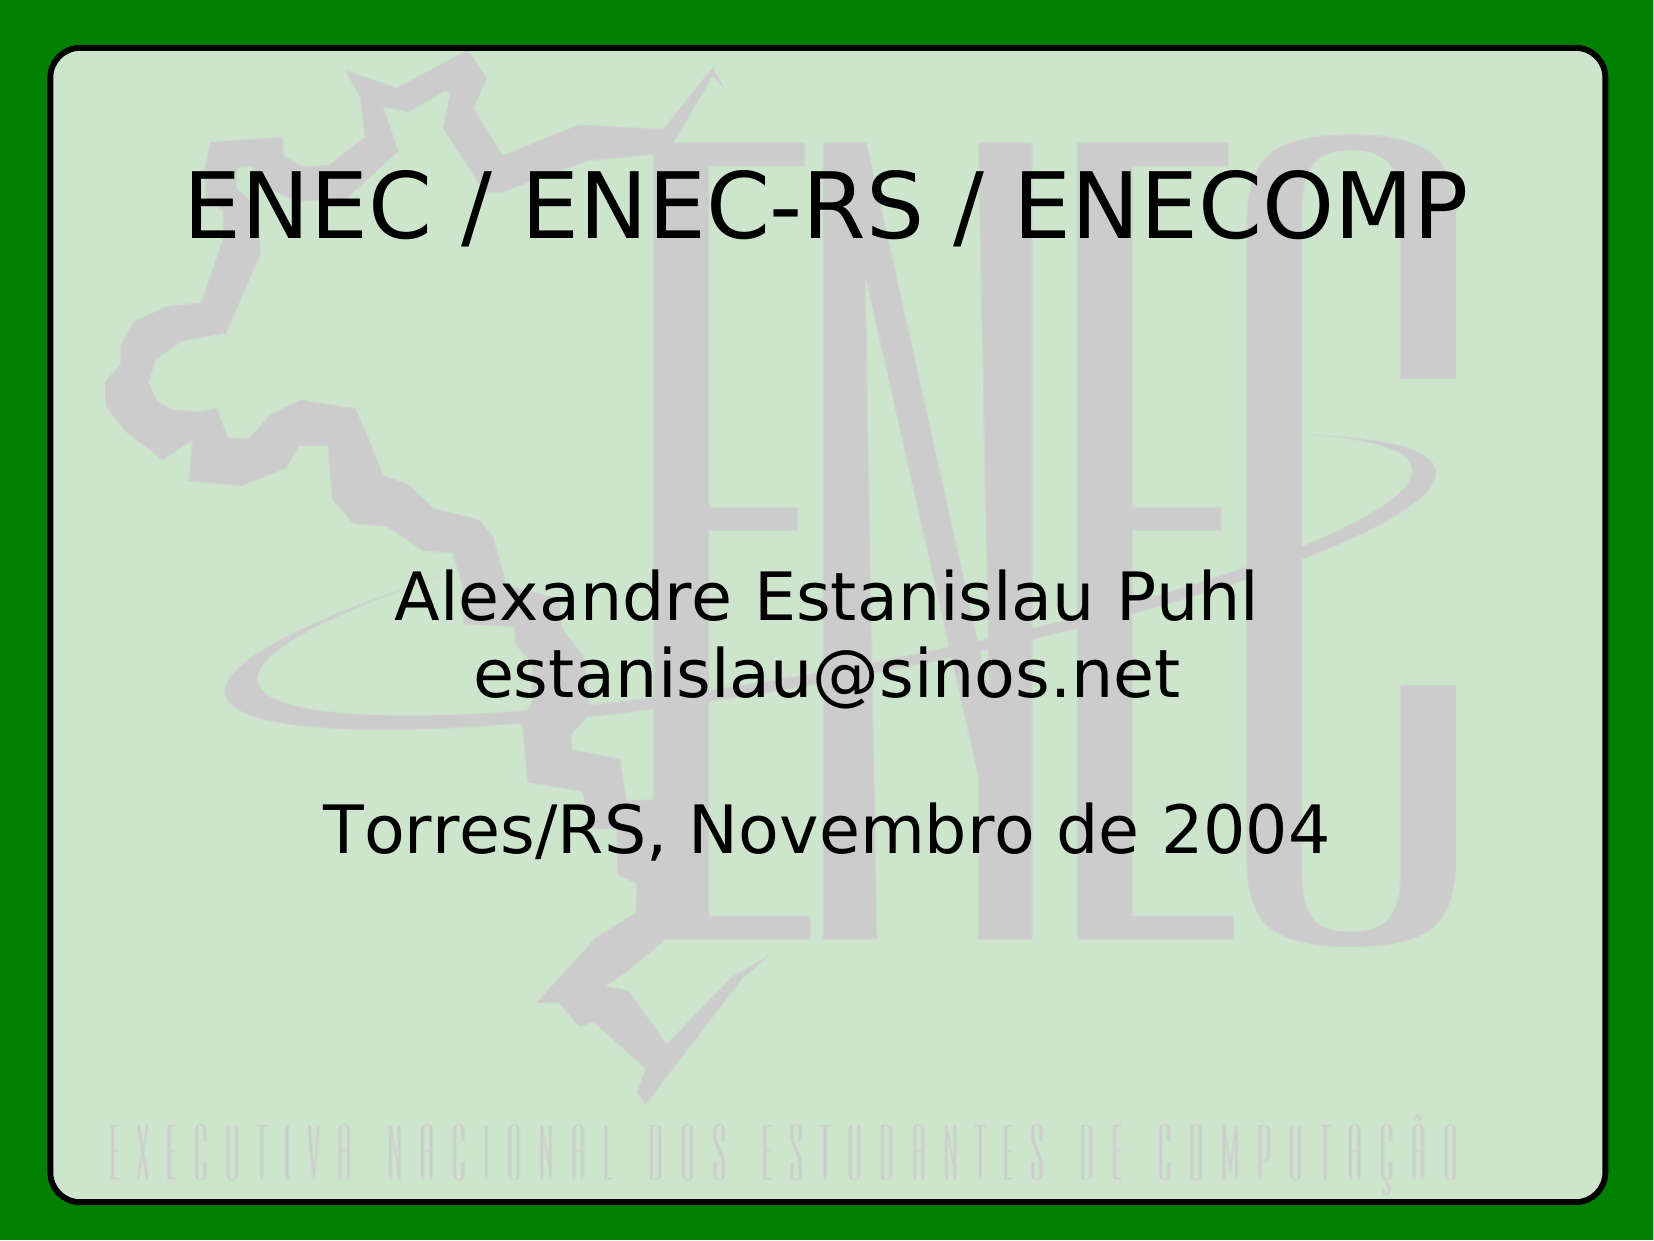

# ENEC / ENEC-RS / ENECOMP
Alexandre Estanislau Puhl
estanislau@sinos.net
Torres/RS, Novembro de 2004